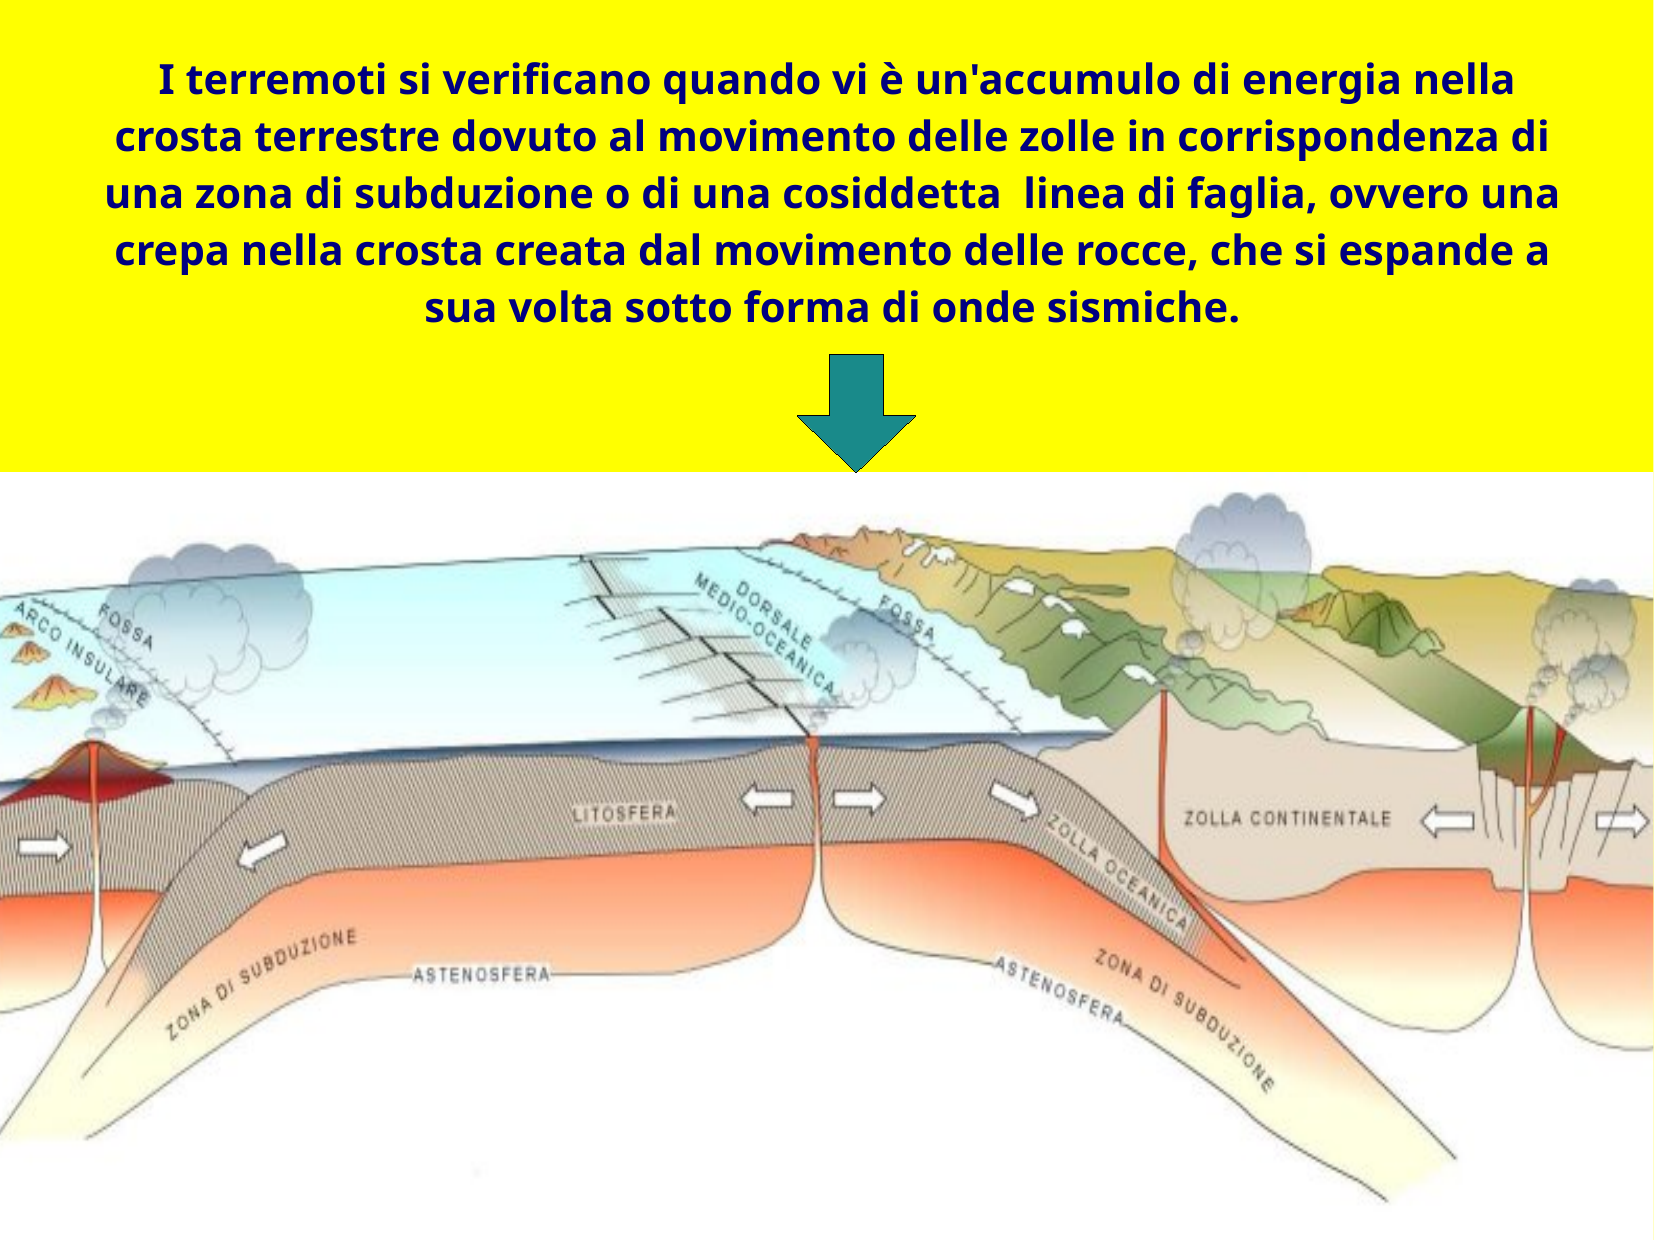

# I terremoti si verificano quando vi è un'accumulo di energia nella crosta terrestre dovuto al movimento delle zolle in corrispondenza di una zona di subduzione o di una cosiddetta linea di faglia, ovvero una crepa nella crosta creata dal movimento delle rocce, che si espande a sua volta sotto forma di onde sismiche.